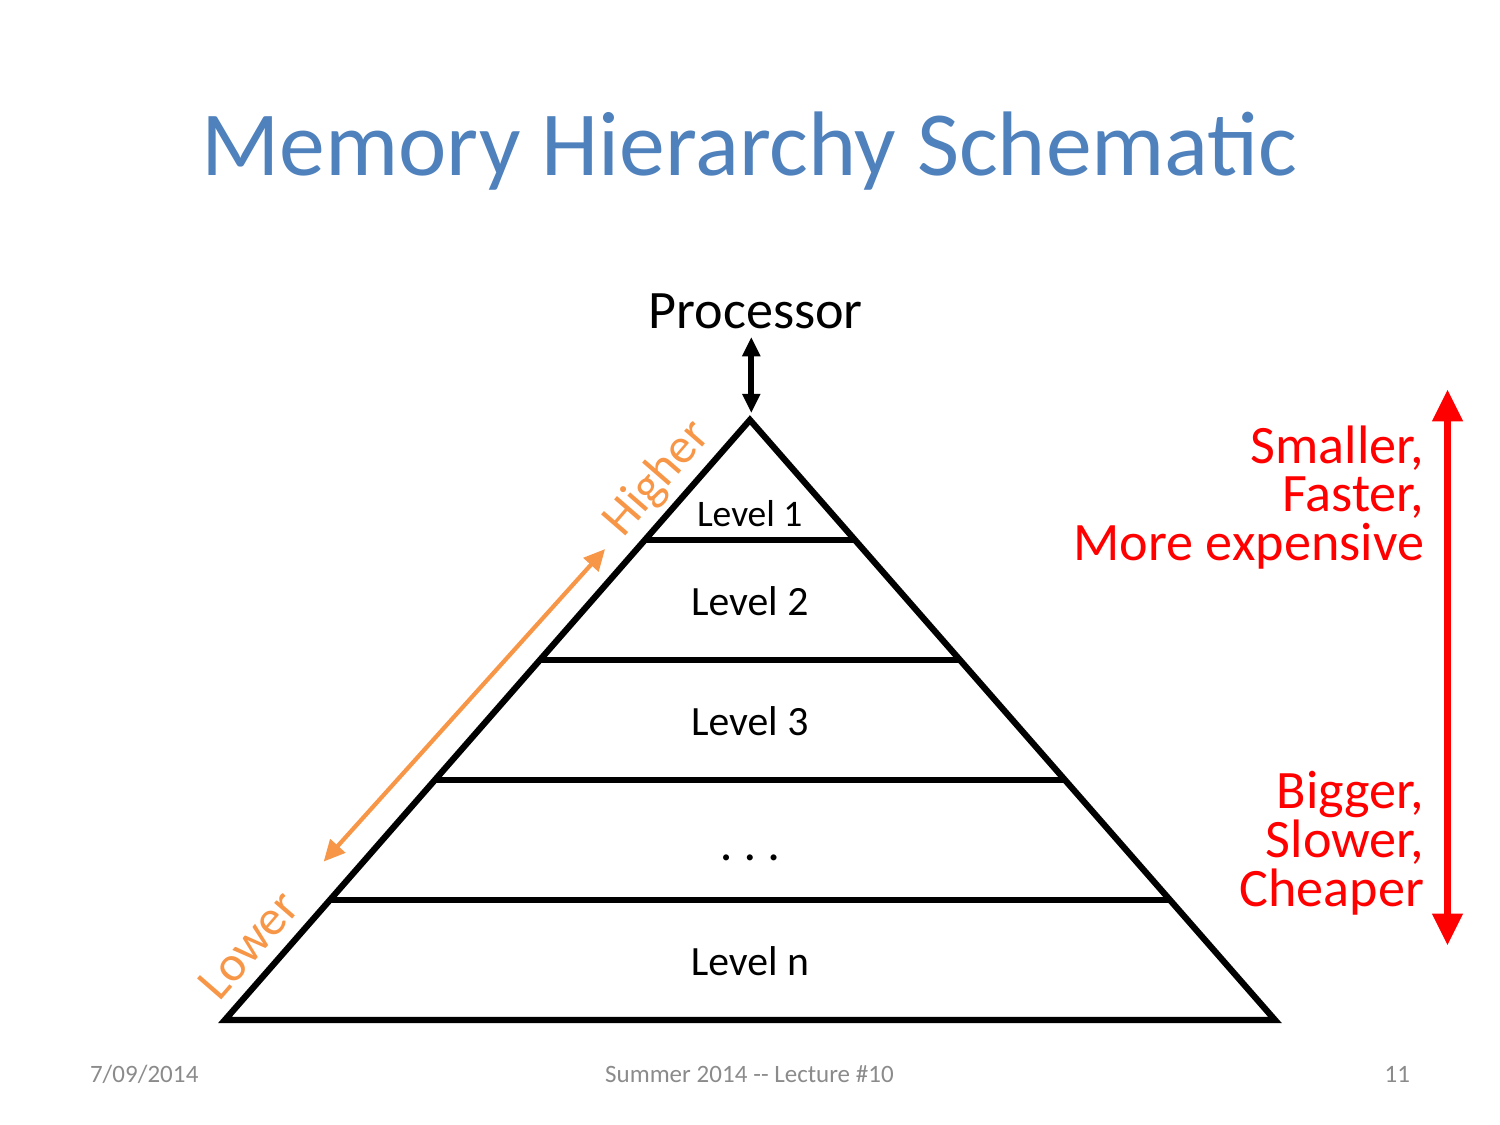

# Memory Hierarchy Schematic
Processor
Level 1
Level 2
Level 3
. . .
Level n
Lower	Higher
Smaller,
Faster,
More expensive
Bigger,
Slower,
Cheaper
7/09/2014
Summer 2014 -- Lecture #10